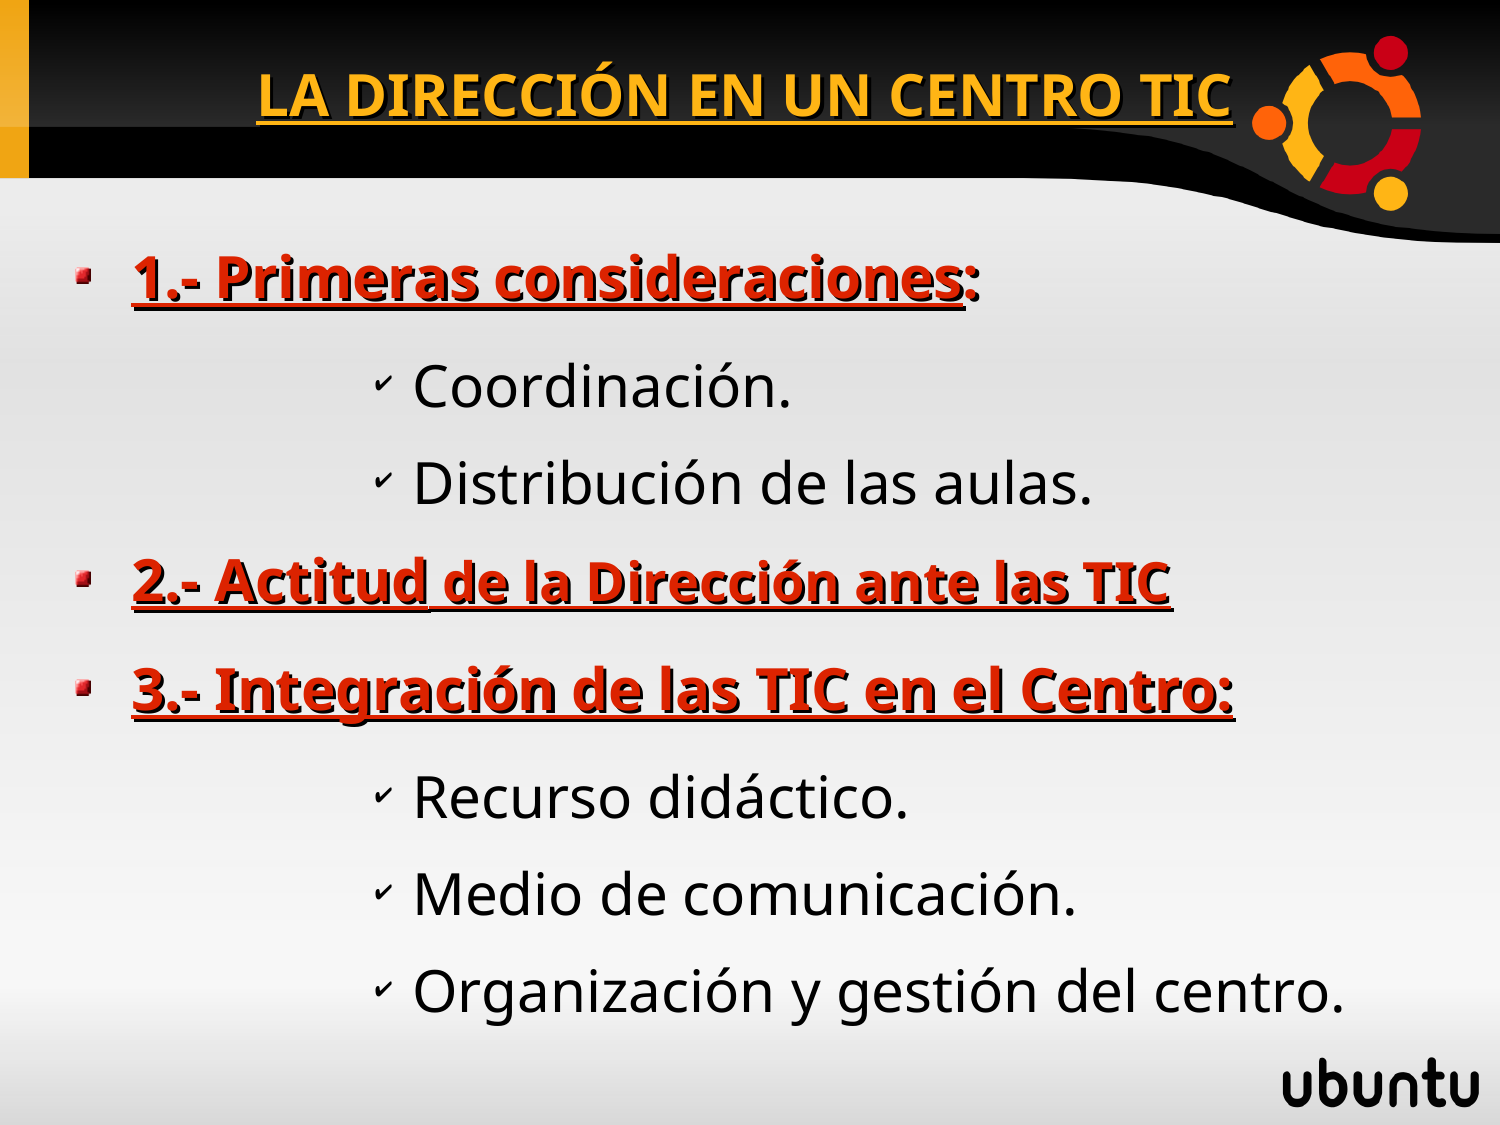

# LA DIRECCIÓN EN UN CENTRO TIC
1.- Primeras consideraciones:
Coordinación.
Distribución de las aulas.
2.- Actitud de la Dirección ante las TIC
3.- Integración de las TIC en el Centro:
Recurso didáctico.
Medio de comunicación.
Organización y gestión del centro.